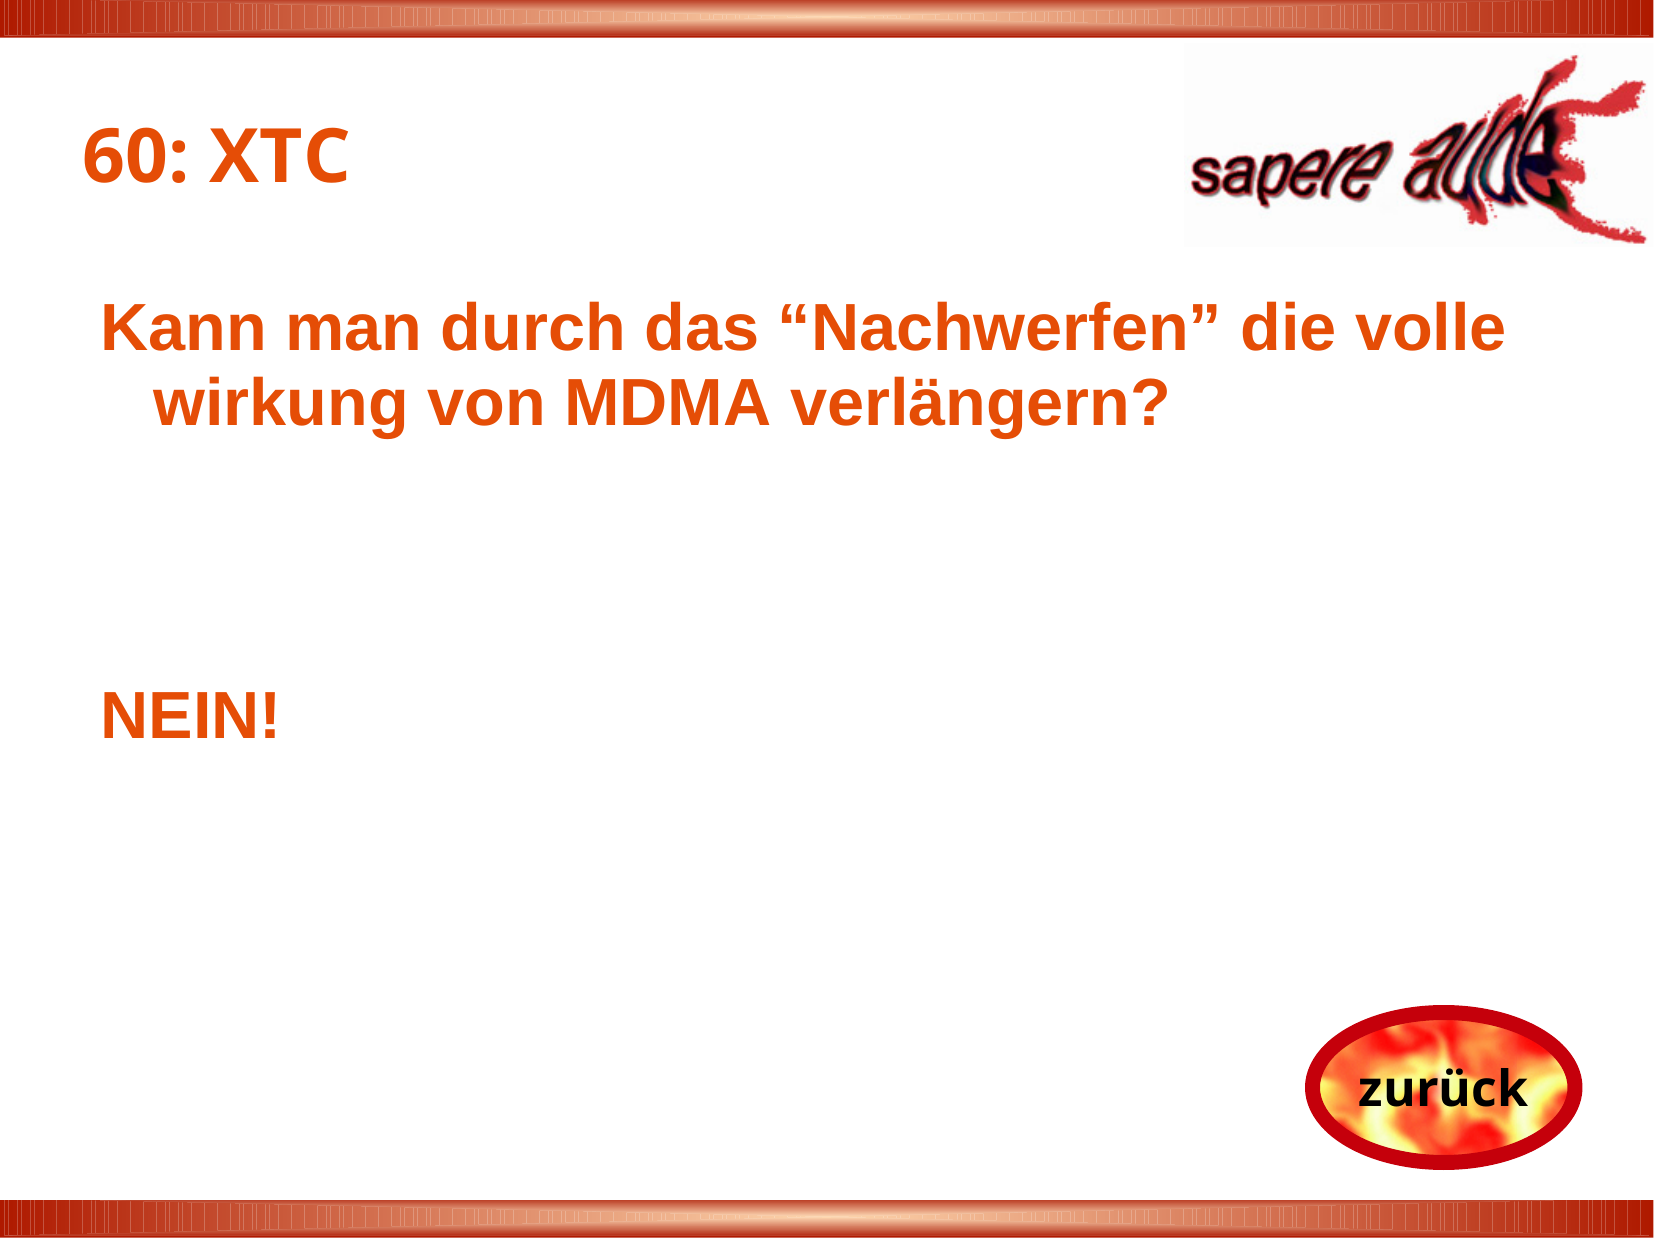

# 60: XTC
Kann man durch das “Nachwerfen” die volle wirkung von MDMA verlängern?
NEIN!